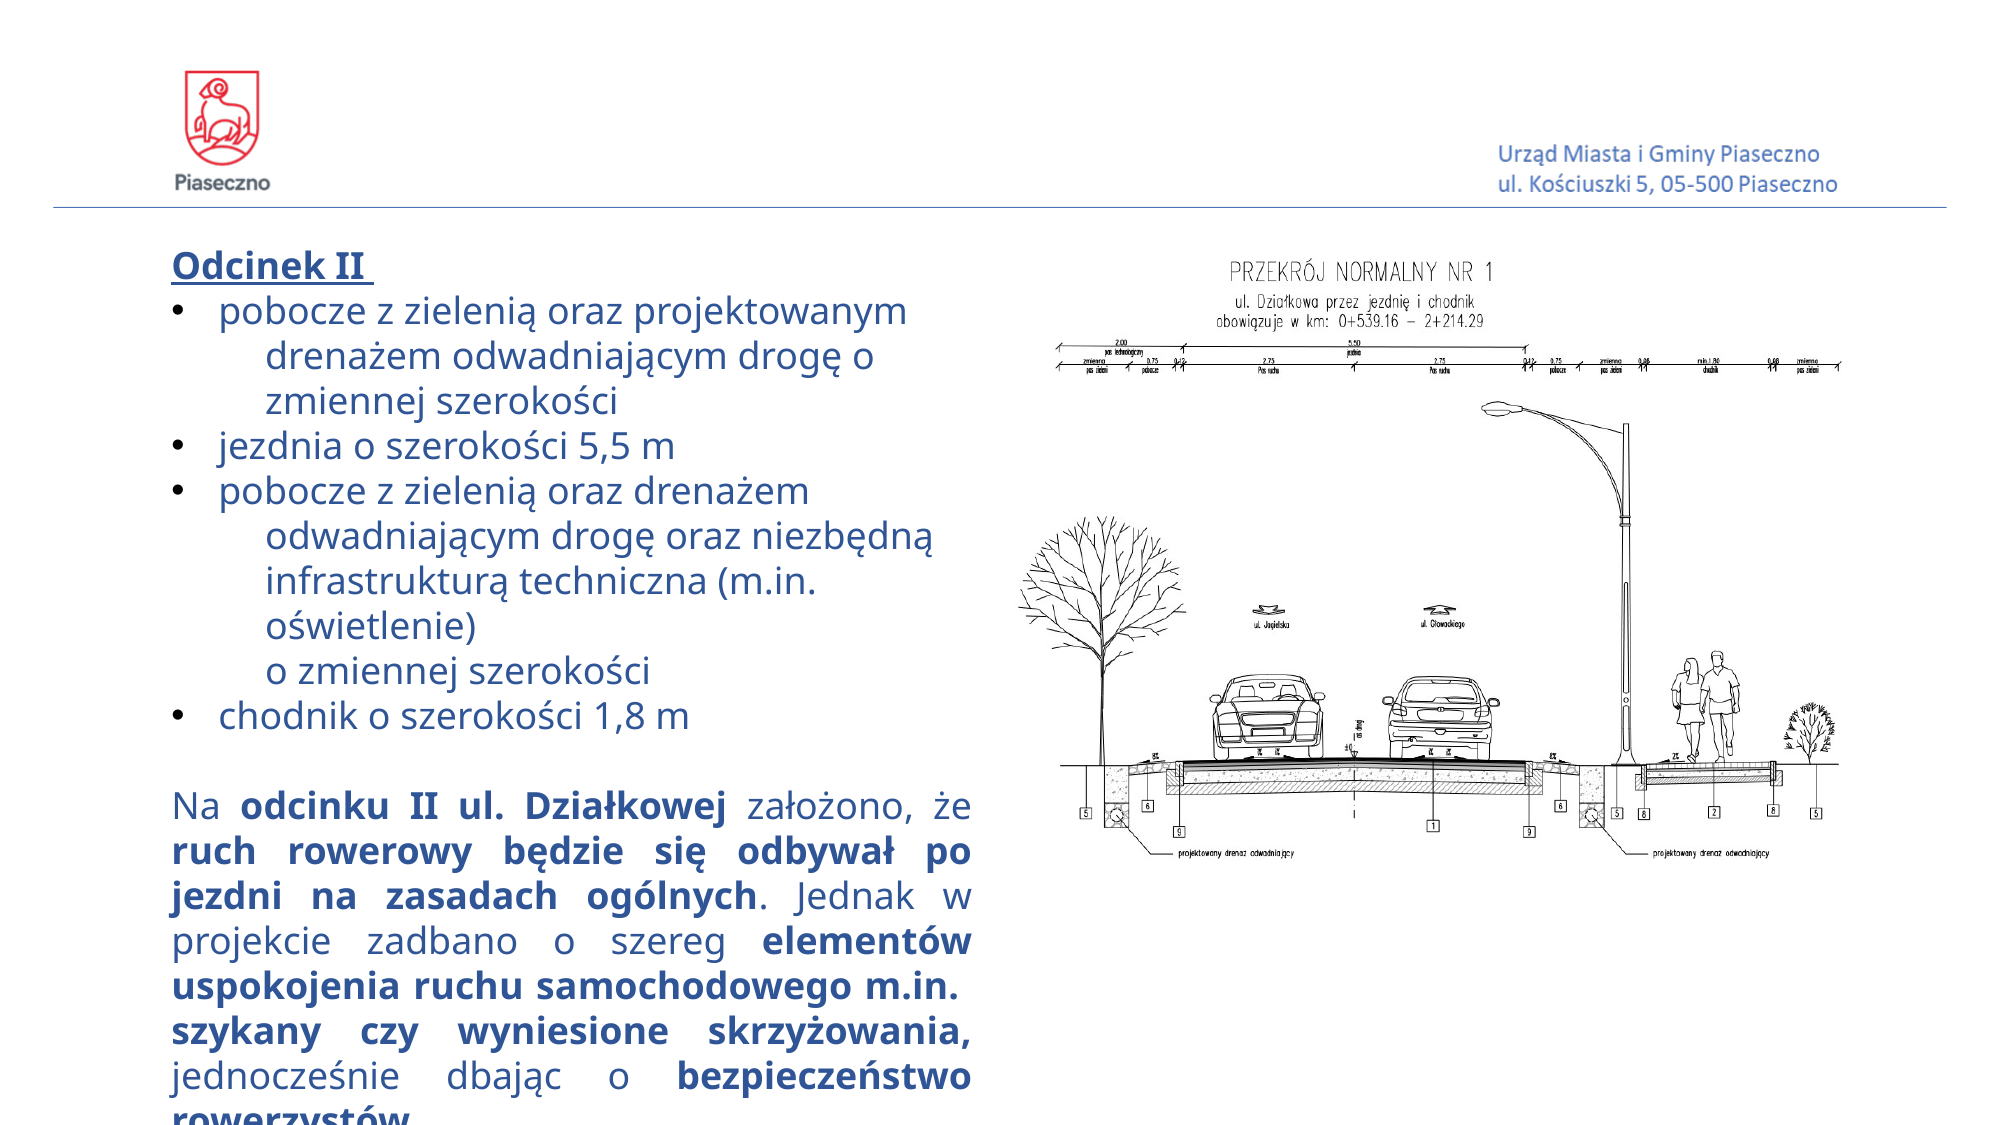

Odcinek II
pobocze z zielenią oraz projektowanym drenażem odwadniającym drogę o zmiennej szerokości
jezdnia o szerokości 5,5 m
pobocze z zielenią oraz drenażem odwadniającym drogę oraz niezbędną infrastrukturą techniczna (m.in. oświetlenie)
o zmiennej szerokości
chodnik o szerokości 1,8 m
Na odcinku II ul. Działkowej założono, że ruch rowerowy będzie się odbywał po jezdni na zasadach ogólnych. Jednak w projekcie zadbano o szereg elementów uspokojenia ruchu samochodowego m.in. szykany czy wyniesione skrzyżowania, jednocześnie dbając o bezpieczeństwo rowerzystów.